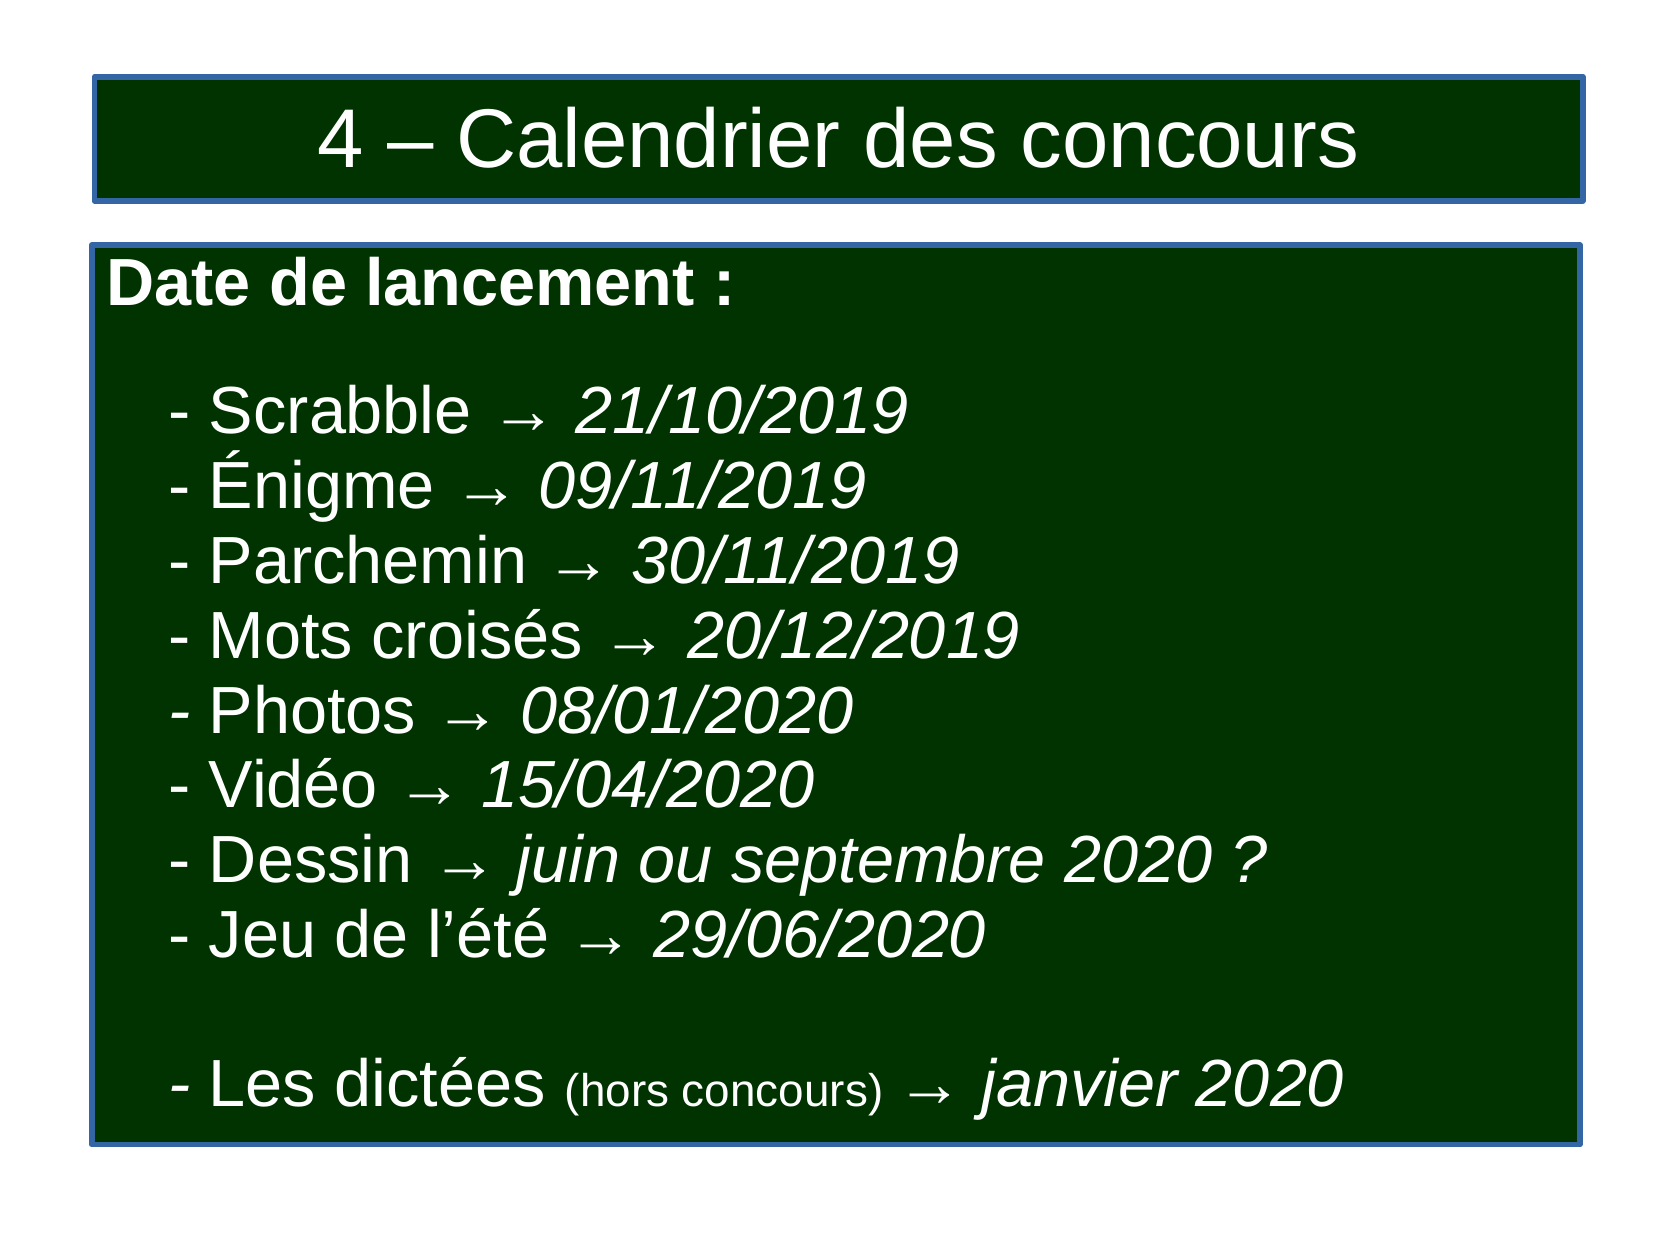

# 4 – Calendrier des concours
Date de lancement :
- Scrabble → 21/10/2019
- Énigme → 09/11/2019
- Parchemin → 30/11/2019
- Mots croisés → 20/12/2019
- Photos → 08/01/2020
- Vidéo → 15/04/2020
- Dessin → juin ou septembre 2020 ?
- Jeu de l’été → 29/06/2020
- Les dictées (hors concours) → janvier 2020